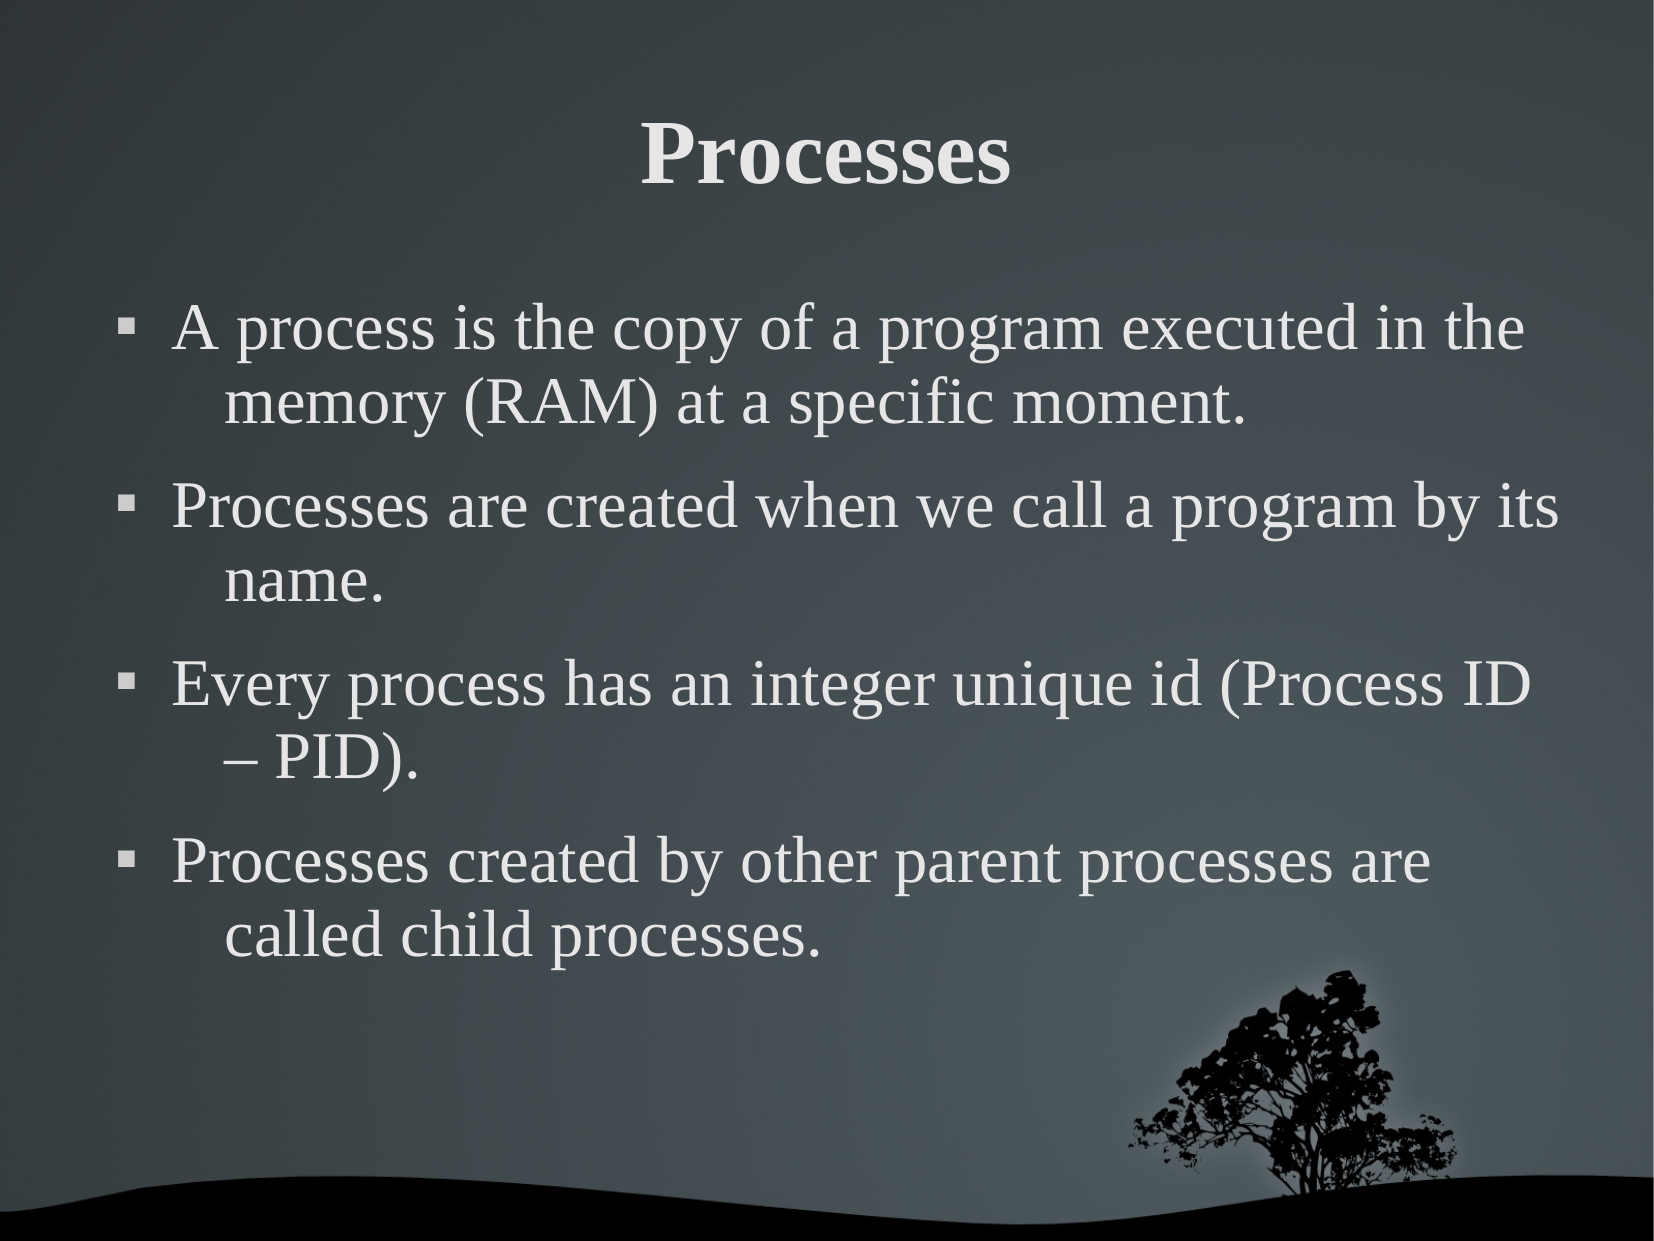

# Processes
A process is the copy of a program executed in the memory (RAM) at a specific moment.
Processes are created when we call a program by its name.
Every process has an integer unique id (Process ID – PID).
Processes created by other parent processes are called child processes.